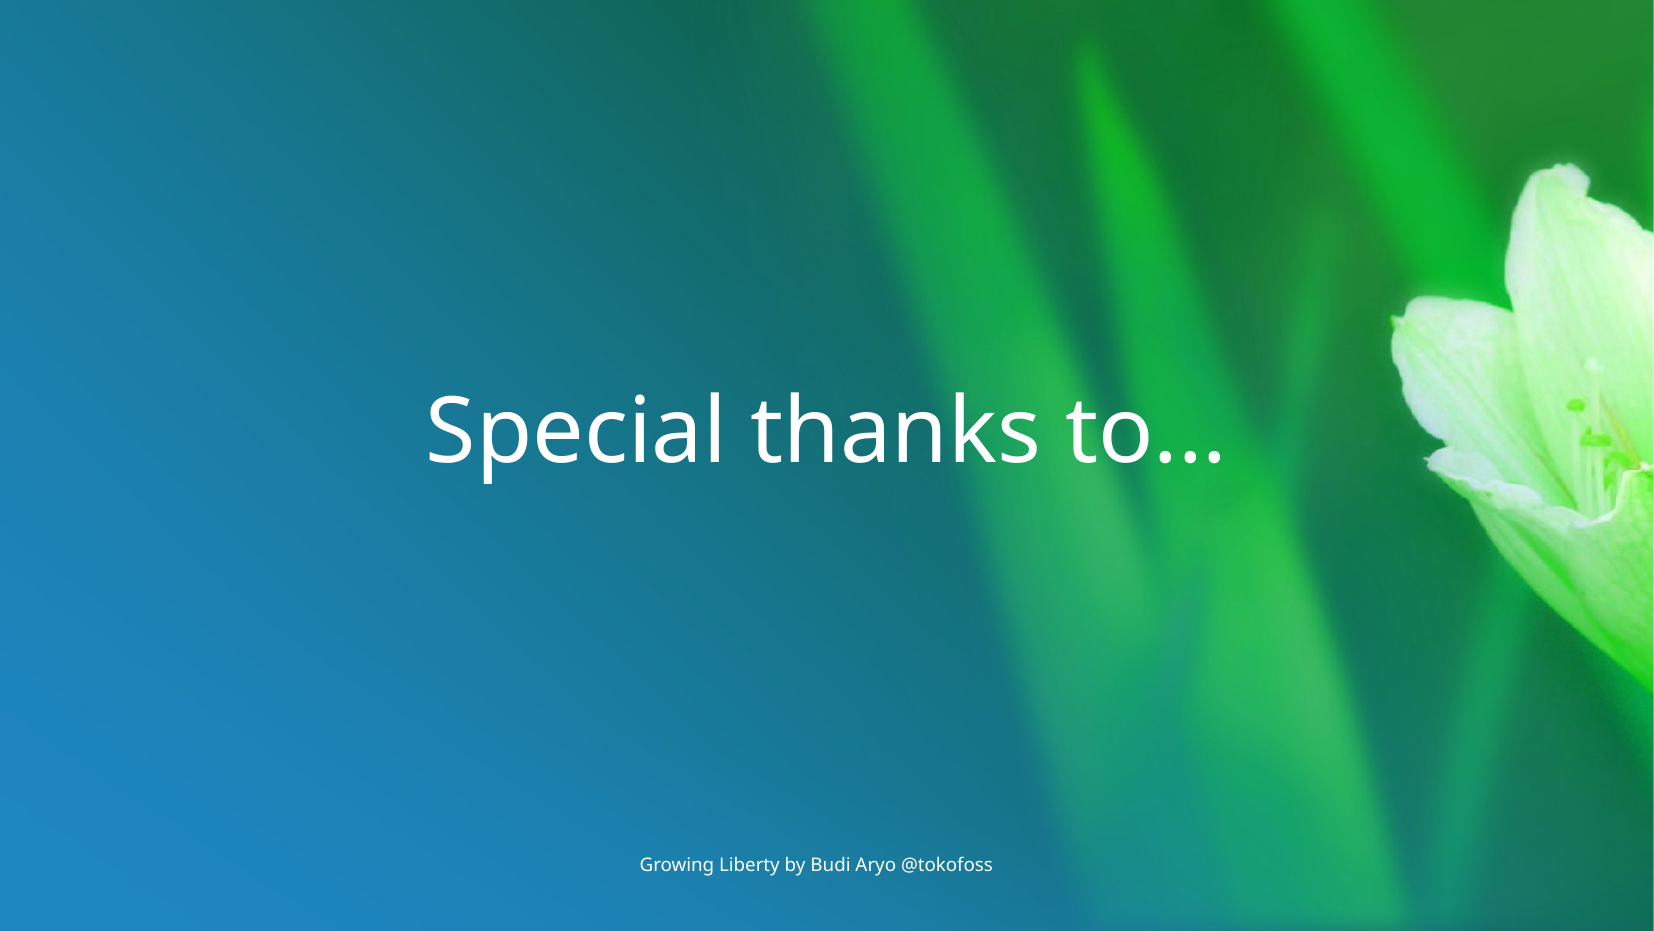

Special thanks to...
Growing Liberty by Budi Aryo @tokofoss